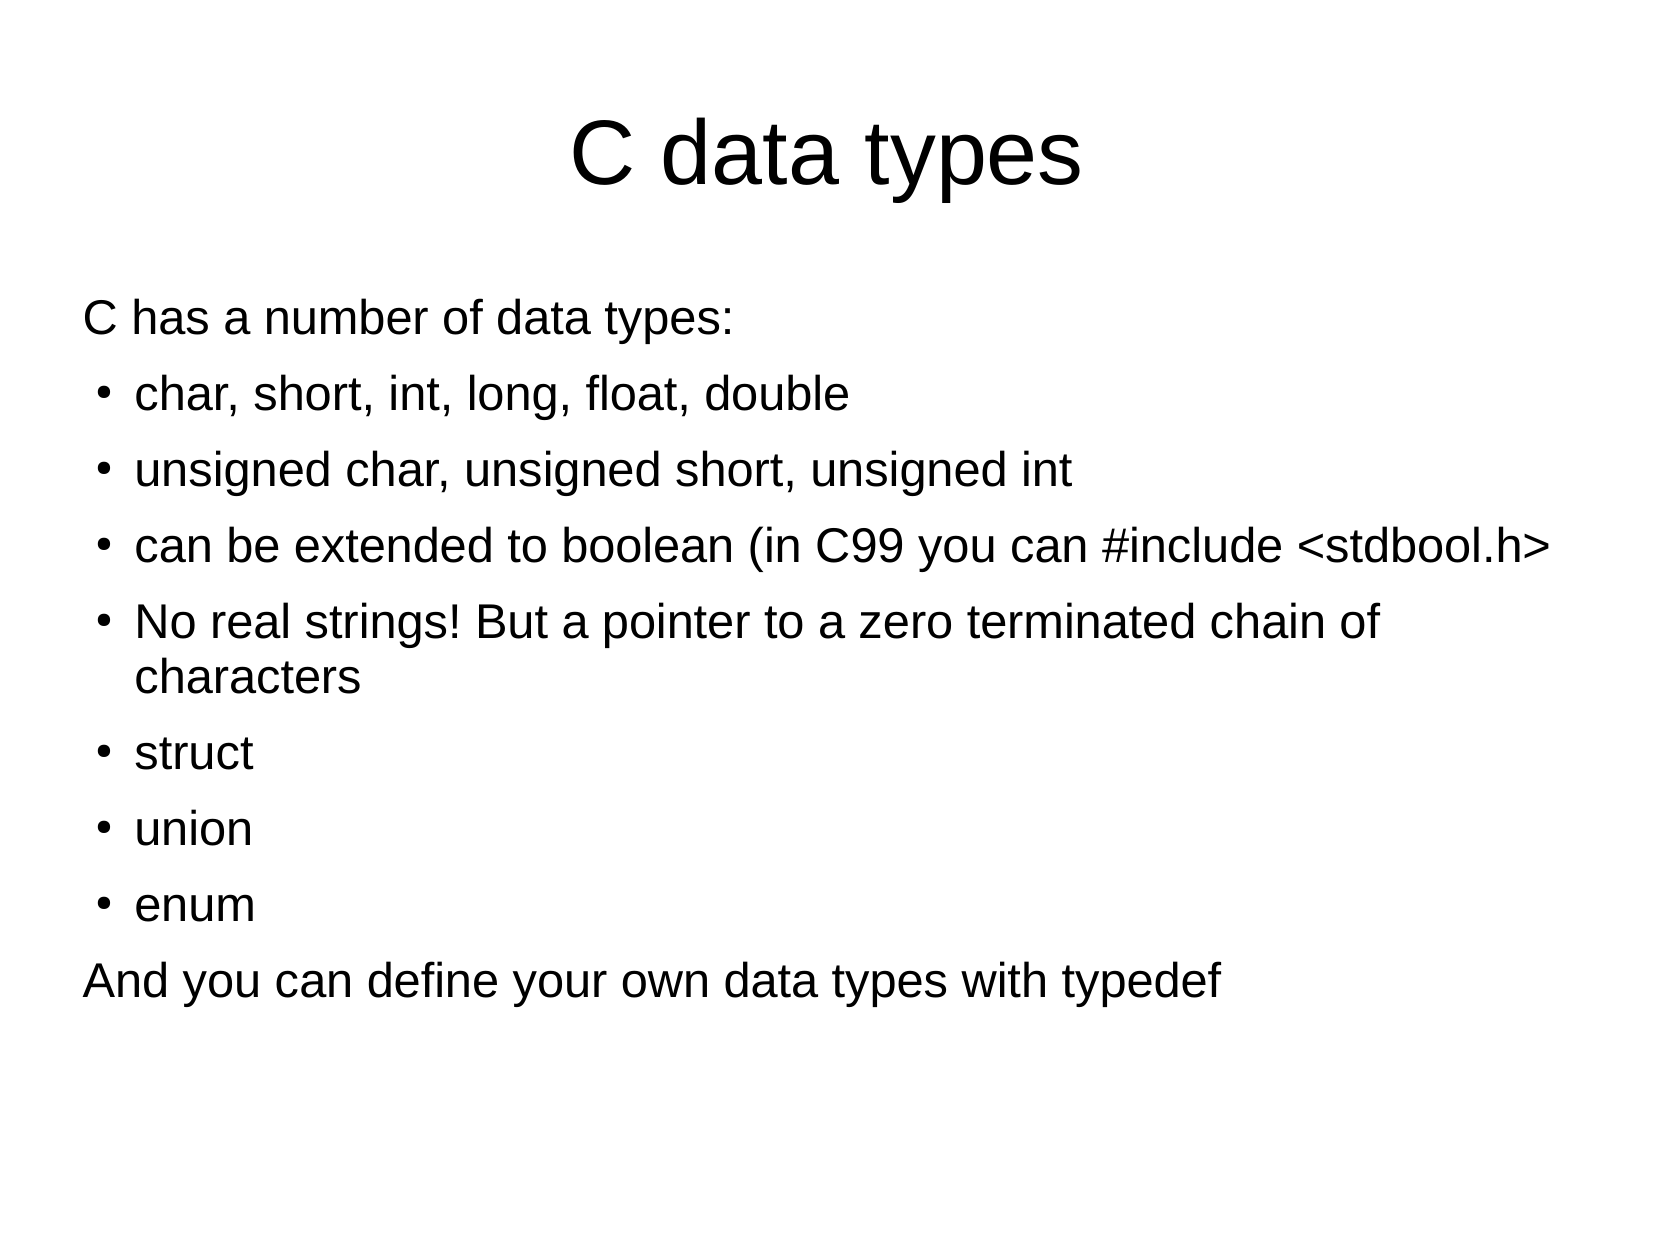

# C data types
C has a number of data types:
char, short, int, long, float, double
unsigned char, unsigned short, unsigned int
can be extended to boolean (in C99 you can #include <stdbool.h>
No real strings! But a pointer to a zero terminated chain of characters
struct
union
enum
And you can define your own data types with typedef